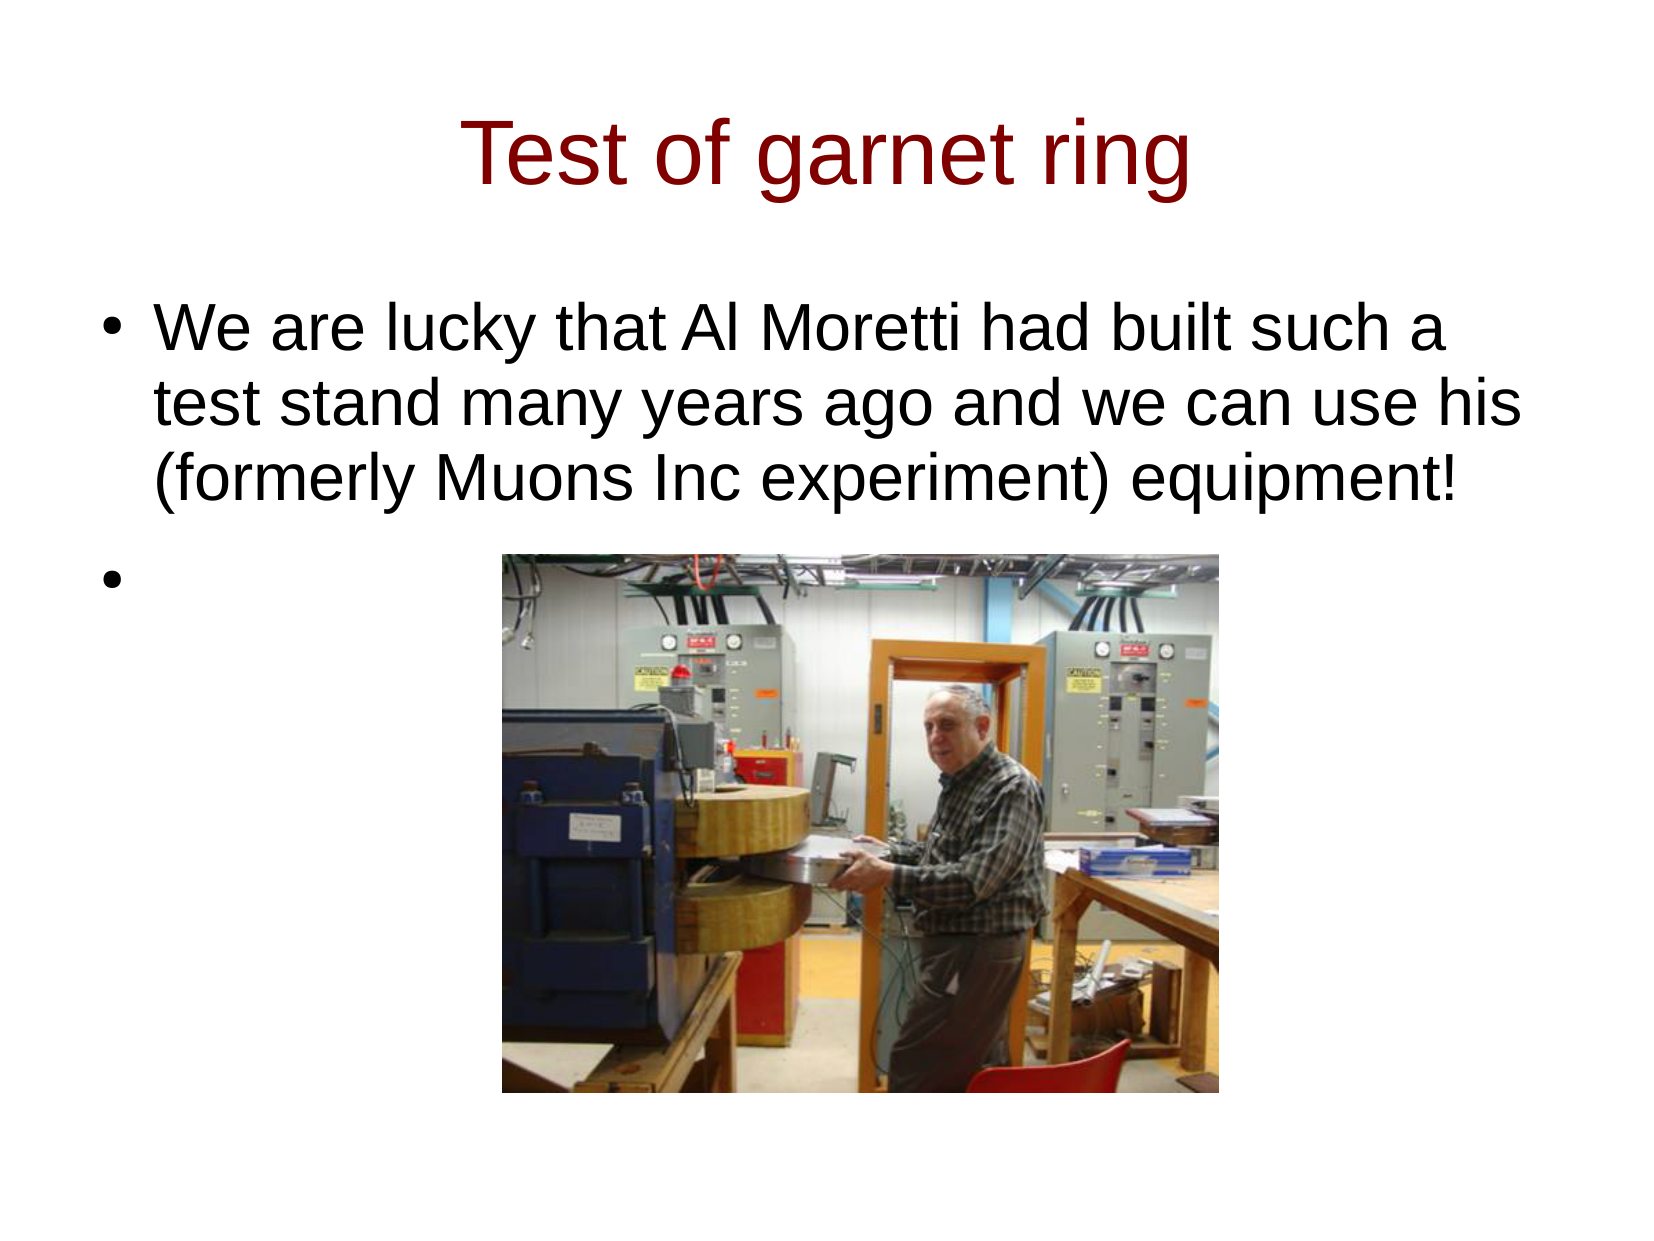

# Test of garnet ring
We are lucky that Al Moretti had built such a test stand many years ago and we can use his (formerly Muons Inc experiment) equipment!